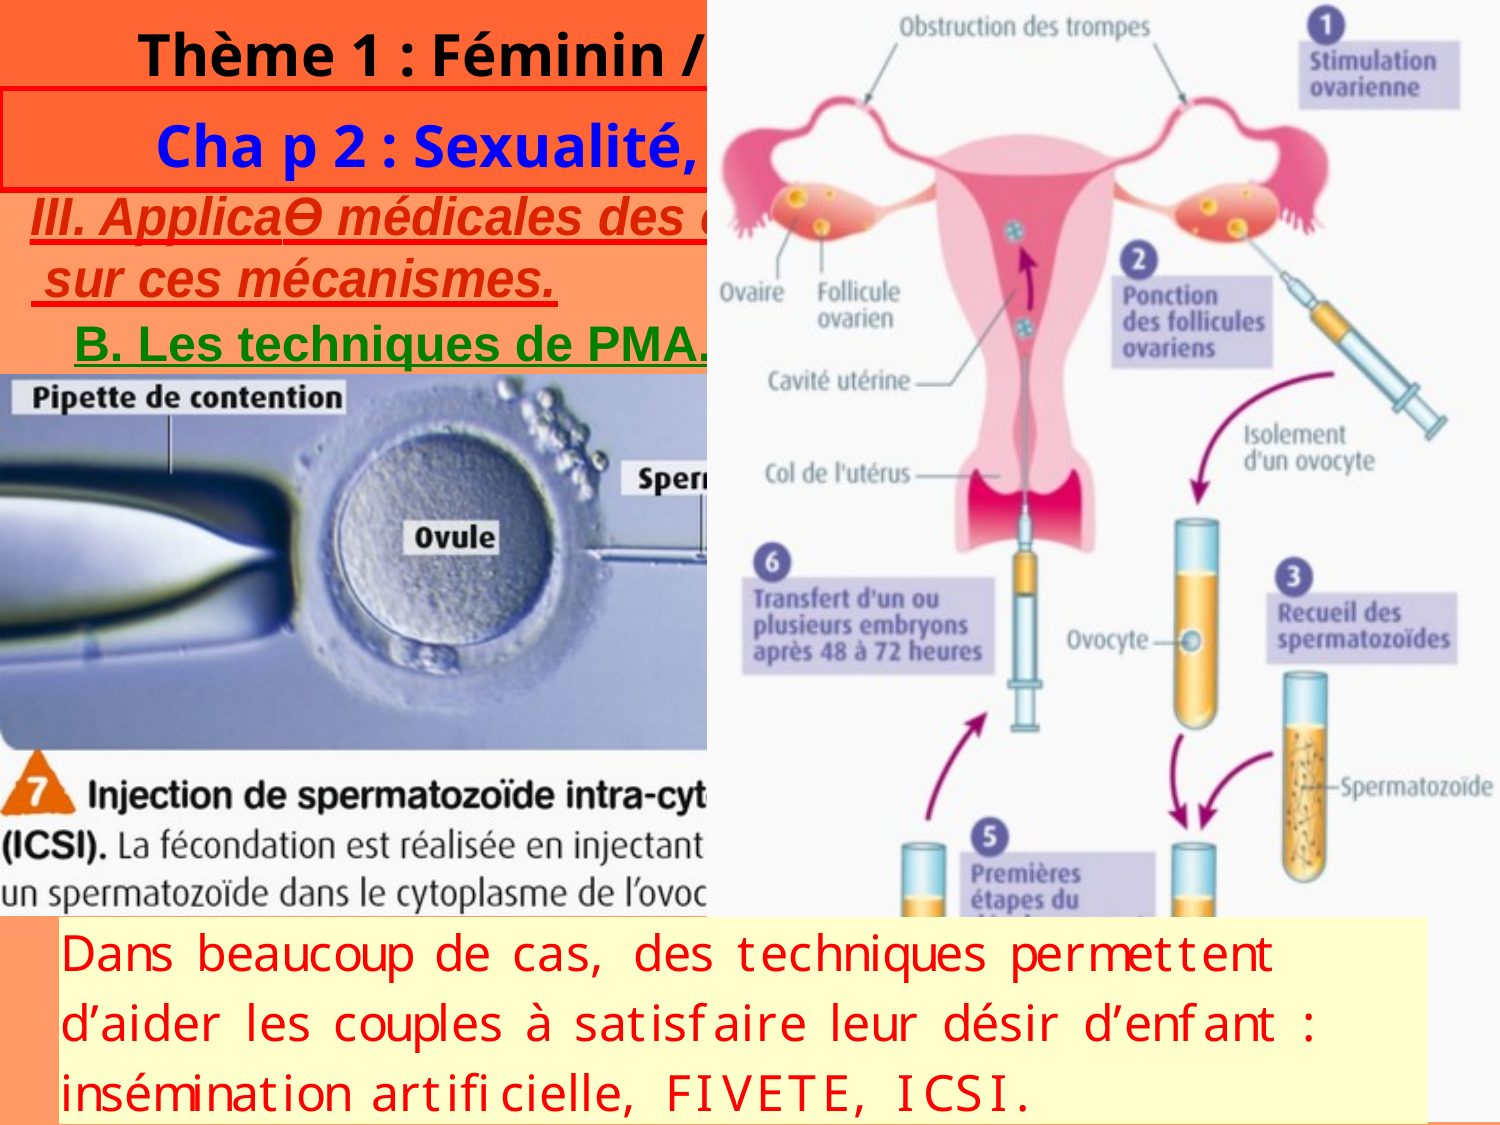

Thème 1 : Féminin / masculin
Cha p 2 : Sexualité, procréation et plaisir.
B. Les techniques de PMA.